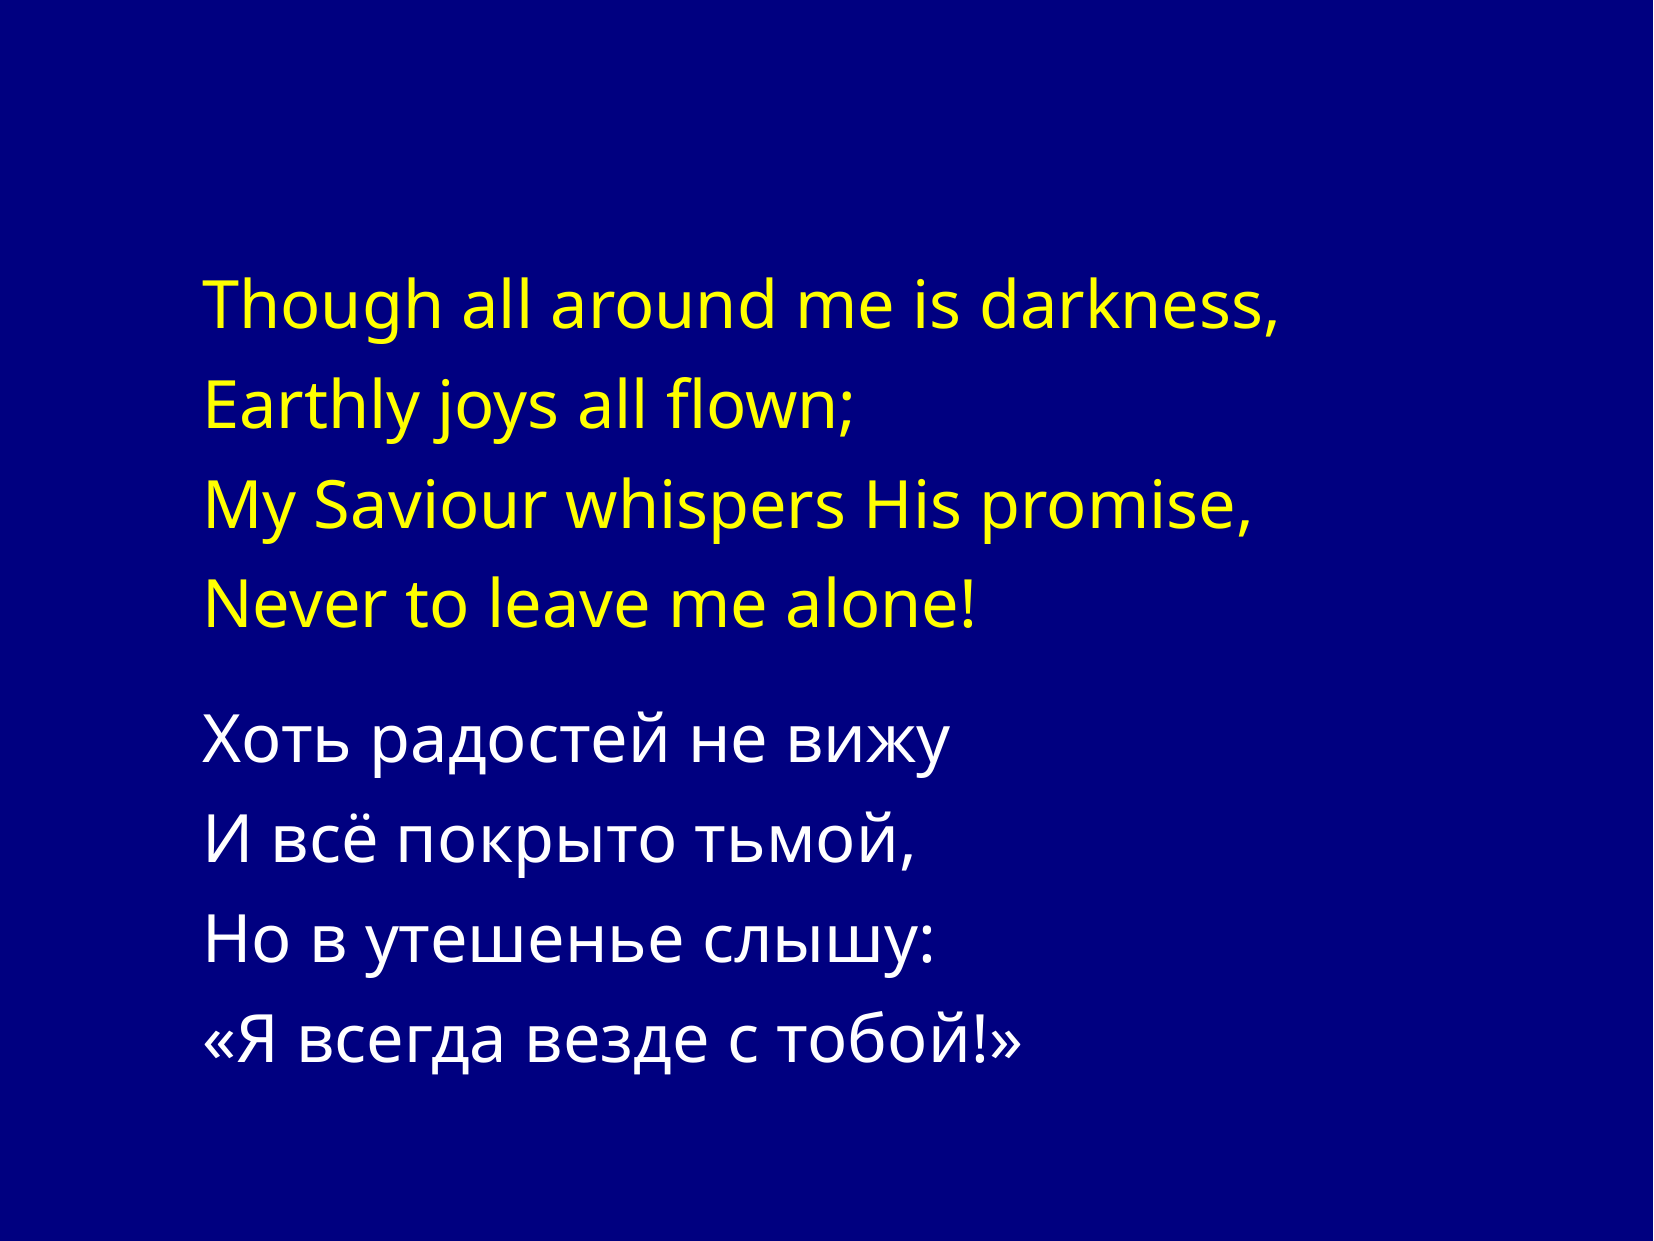

Though all around me is darkness,
	Earthly joys all flown;
	My Saviour whispers His promise,
	Never to leave me alone!
	Хоть радостей не вижу
	И всё покрыто тьмой,
	Но в утешенье слышу:
	«Я всегда везде с тобой!»